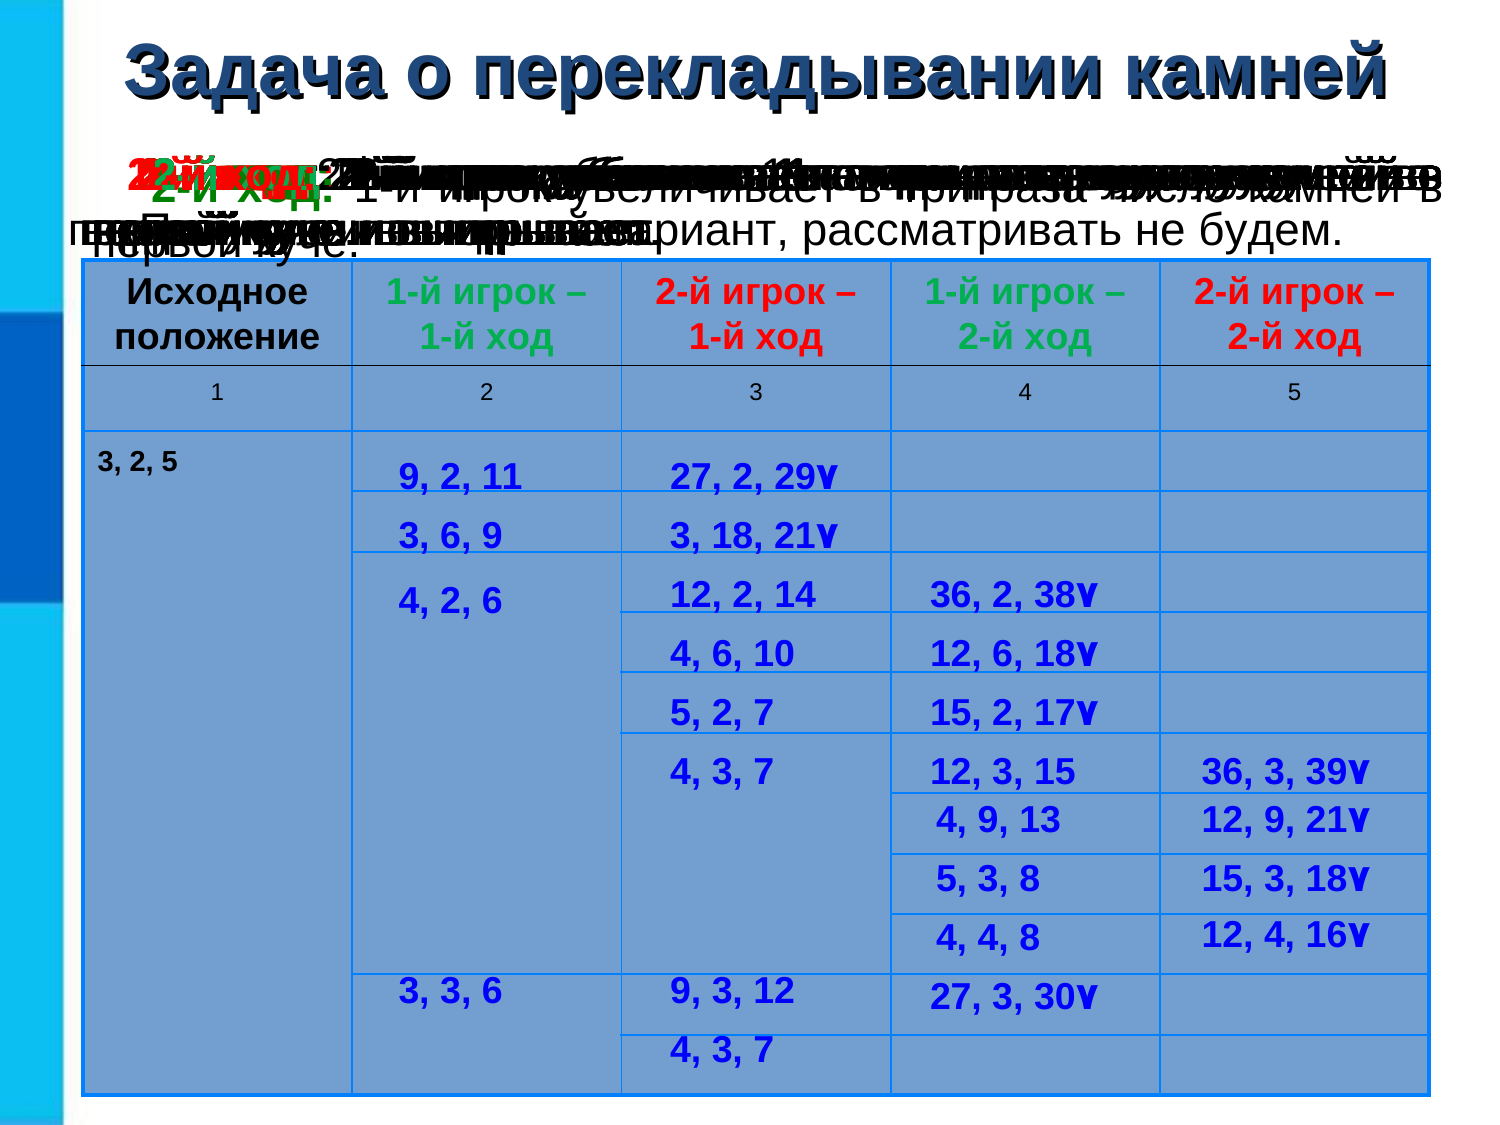

Задача о перекладывании камней
1-й ход: 2-й игрок добавляет 1 камень в первую кучу.
2-й ход: 2-й игрок увеличивает в три раза число камней в первой куче и выигрывает.
2-й ход: 1-й игрок увеличивает в три раза число камней в первой куче и выигрывает.
1-й ход: 2-й игрок увеличивает в три раза число камней во второй куче.
2-й ход: 1-й игрок увеличивает в три раза число камней в первой куче и выигрывает.
2-й ход: 2-й игрок увеличивает в три раза число камней в первой куче и выигрывает.
2-й ход: 2-й игрок увеличивает в три раза число камней в первой куче и выигрывает.
1-й ход: 1-й игрок добавляет 1 камень во вторую кучу.
1-й ход: 2-й игрок добавляет 1 камень в первую кучу.
Получили повторный вариант, рассматривать не будем.
1-й ход: 1-й игрок увеличивает в три раза число камней в первой куче.
1-й ход: 2-й игрок увеличивает в три раза число камней в первой куче и выигрывает.
1-й ход: 1-й игрок увеличивает в три раза число камней во второй куче.
1-й ход: 2-й игрок увеличивает в три раза число камней во второй куче и выигрывает.
1-й ход: 1-й игрок добавляет 1 камень в первую кучу.
1-й ход: 2-й игрок увеличивает в три раза число камней в первой куче.
2-й ход: 1-й игрок увеличивает в три раза число камней в первой куче и выигрывает.
1-й ход: 2-й игрок добавляет 1 камень во вторую кучу.
2-й ход: 1-й игрок увеличивает в три раза число камней во второй куче.
2-й ход: 1-й игрок добавляет 1 камень в первую кучу.
2-й ход: 1-й игрок добавляет 1 камень во вторую кучу.
2-й ход: 2-й игрок увеличивает в три раза число камней в первой куче и выигрывает.
1-й ход: 2-й игрок увеличивает в три раза число камней в первой куче.
2-й ход: 1-й игрок увеличивает в три раза число камней в первой куче и выигрывает.
2-й ход: 1-й игрок увеличивает в три раза число камней в первой куче.
| Исходное положение | 1-й игрок – 1-й ход | 2-й игрок – 1-й ход | 1-й игрок – 2-й ход | 2-й игрок – 2-й ход |
| --- | --- | --- | --- | --- |
| 1 | 2 | 3 | 4 | 5 |
| 3, 2, 5 | | | | |
| | | | | |
| | | | | |
| | | | | |
| | | | | |
| | | | | |
| | | | | |
| | | | | |
| | | | | |
| | | | | |
| | | | | |
9, 2, 11
27, 2, 29٧
3, 6, 9
3, 18, 21٧
12, 2, 14
36, 2, 38٧
4, 2, 6
4, 6, 10
12, 6, 18٧
5, 2, 7
15, 2, 17٧
4, 3, 7
12, 3, 15
36, 3, 39٧
4, 9, 13
12, 9, 21٧
5, 3, 8
15, 3, 18٧
12, 4, 16٧
4, 4, 8
3, 3, 6
9, 3, 12
27, 3, 30٧
4, 3, 7